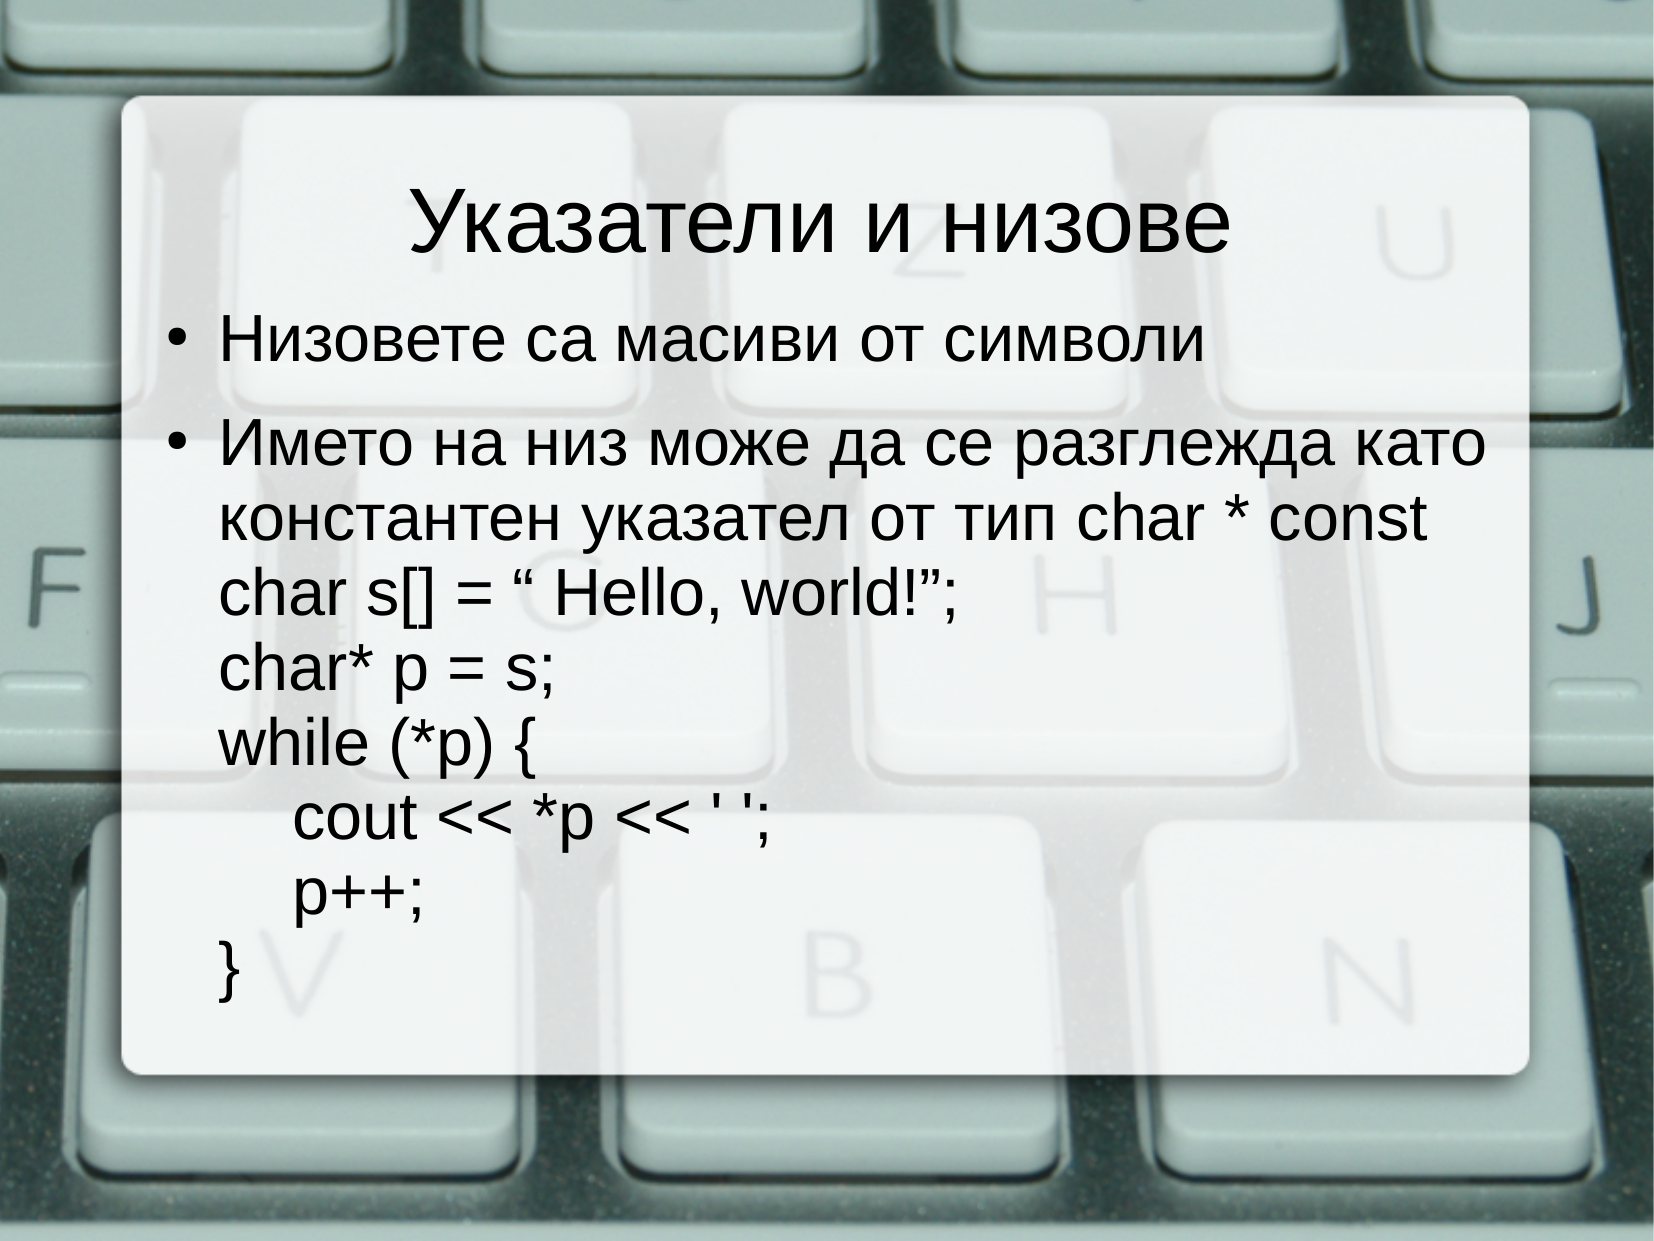

# Указатели и низове
Низовете са масиви от символи
Името на низ може да се разглежда като константен указател от тип char * const
char s[] = “ Hello, world!”;
char* p = s;
while (*p) {
	cout << *p << ' ';
	p++;
}